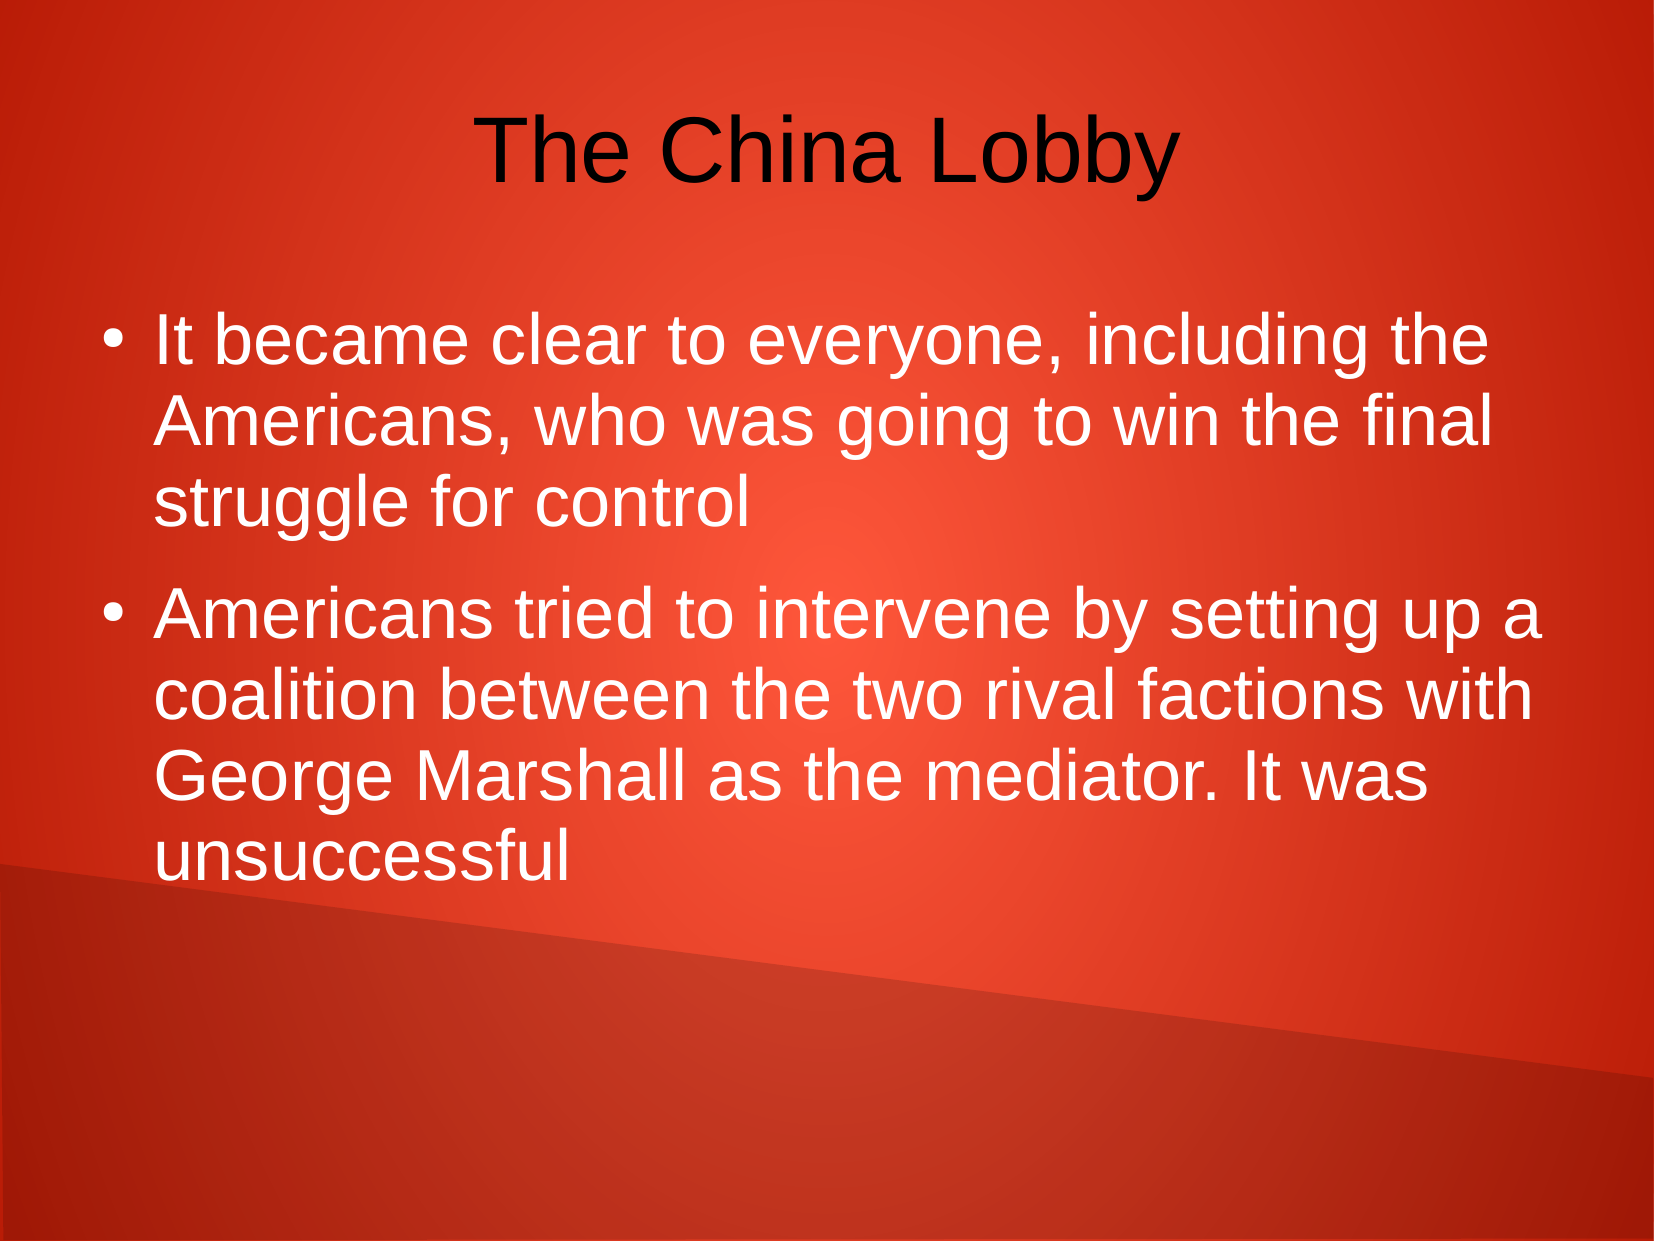

# The China Lobby
It became clear to everyone, including the Americans, who was going to win the final struggle for control
Americans tried to intervene by setting up a coalition between the two rival factions with George Marshall as the mediator. It was unsuccessful